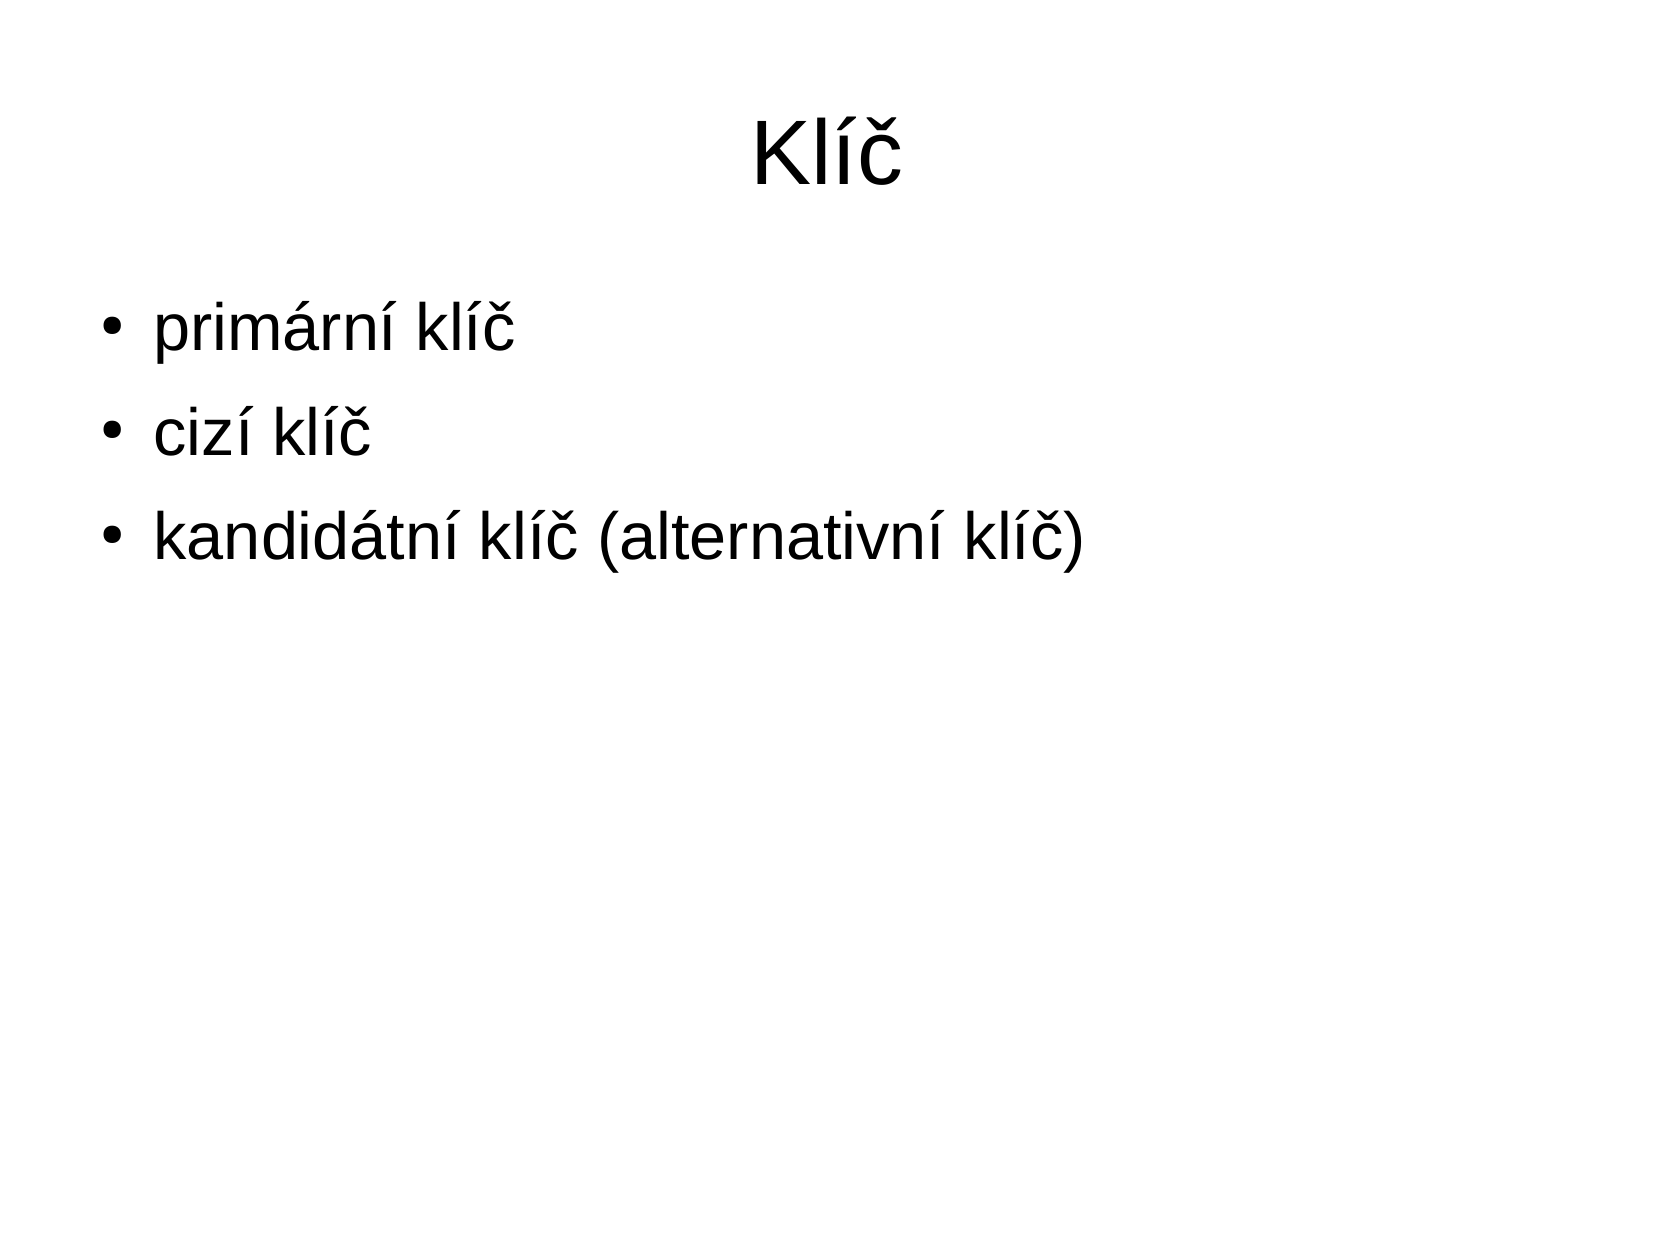

# Klíč
primární klíč
cizí klíč
kandidátní klíč (alternativní klíč)